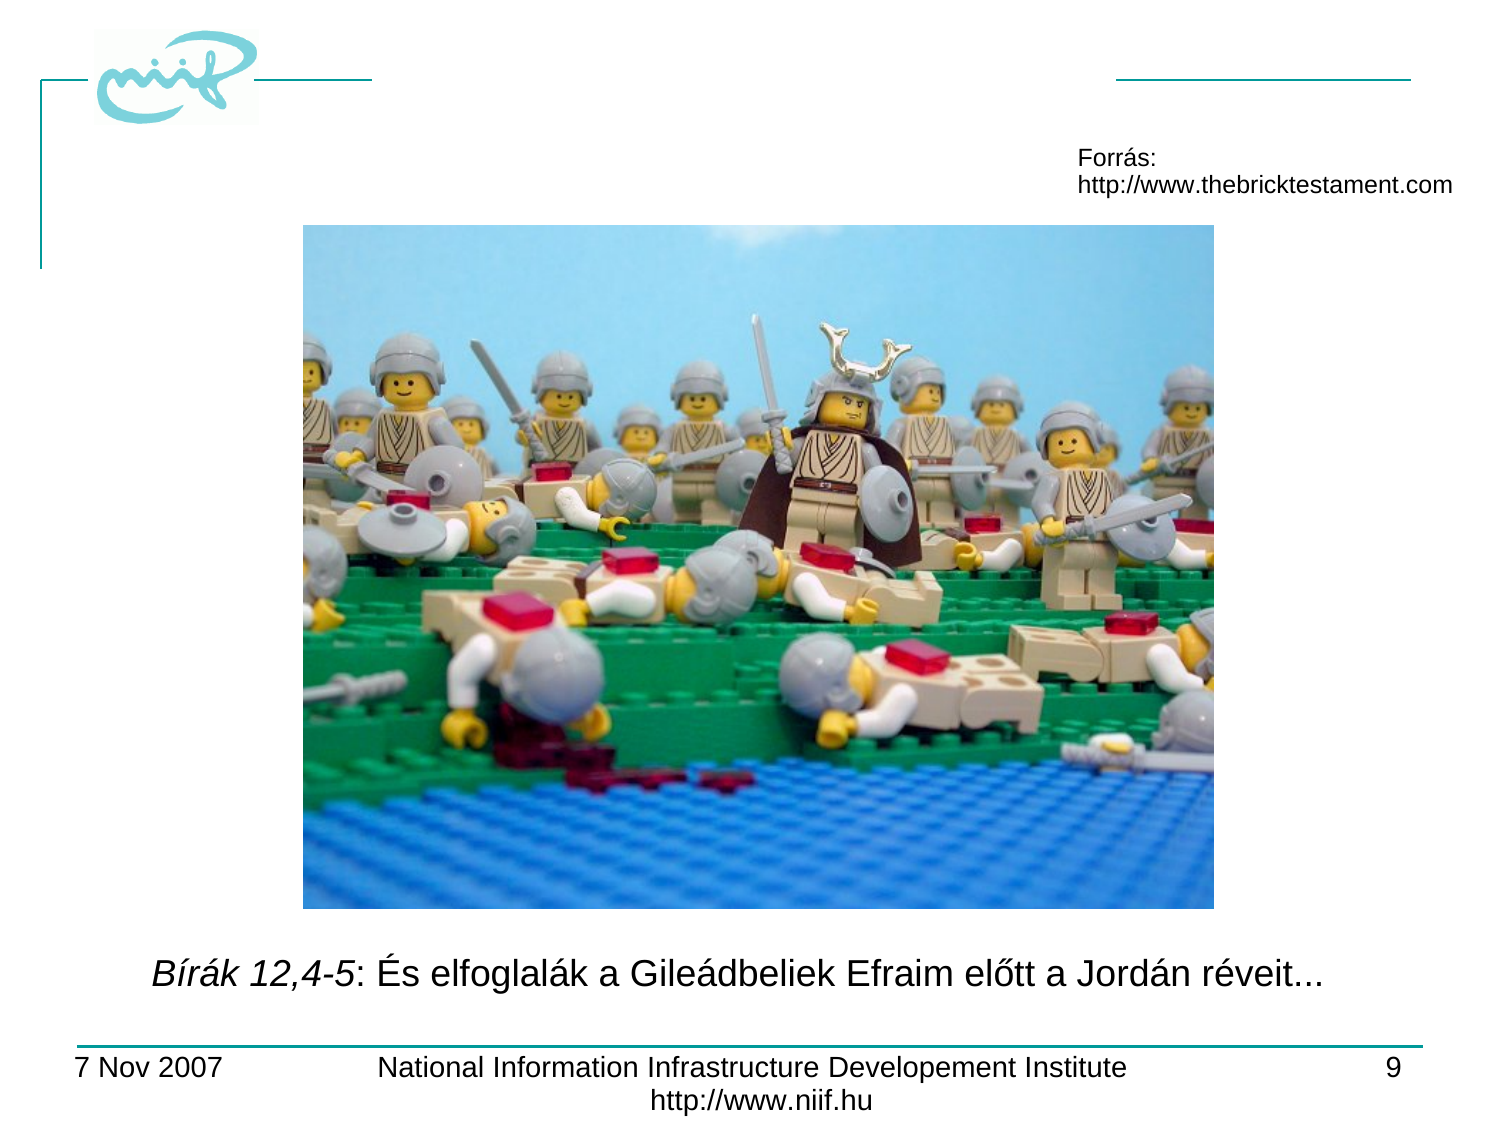

Forrás:
http://www.thebricktestament.com
Bírák 12,4-5: És elfoglalák a Gileádbeliek Efraim előtt a Jordán réveit...